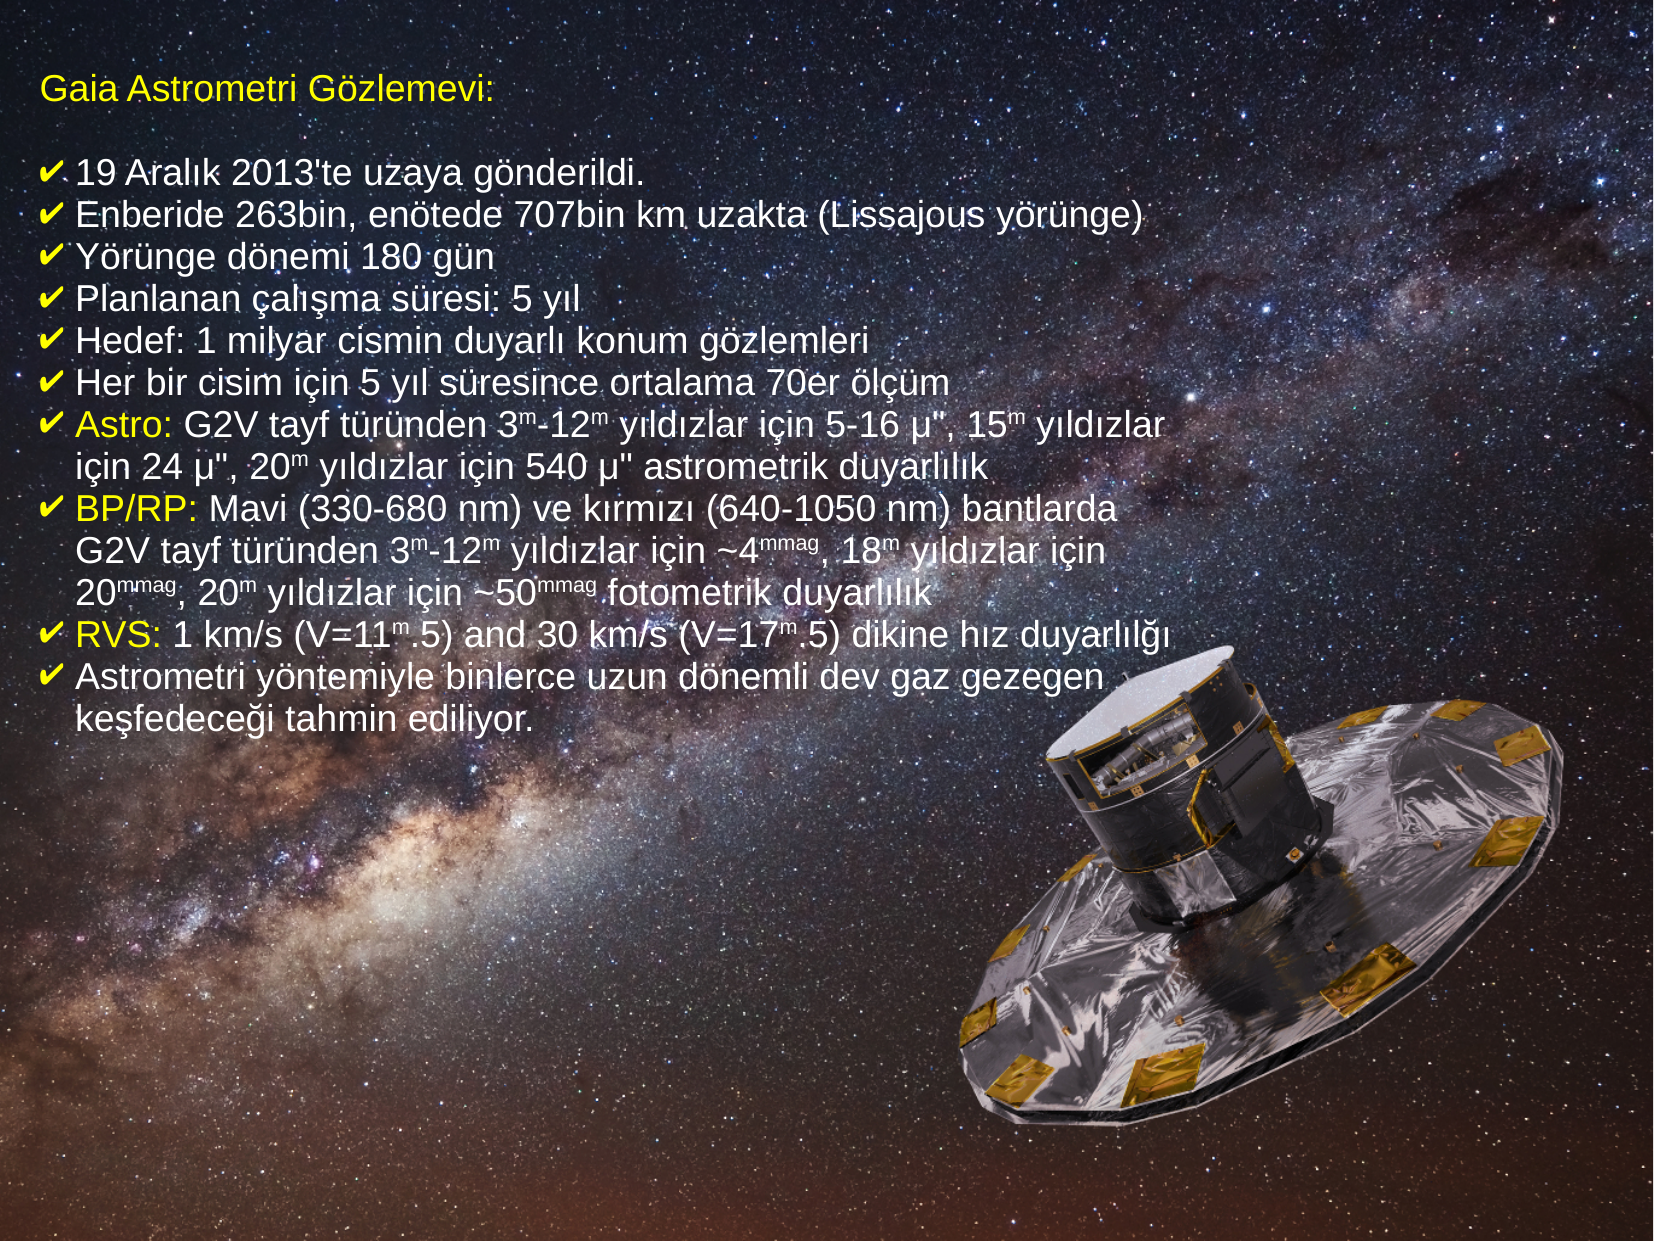

Gaia Astrometri Gözlemevi:
19 Aralık 2013'te uzaya gönderildi.
Enberide 263bin, enötede 707bin km uzakta (Lissajous yörünge)
Yörünge dönemi 180 gün
Planlanan çalışma süresi: 5 yıl
Hedef: 1 milyar cismin duyarlı konum gözlemleri
Her bir cisim için 5 yıl süresince ortalama 70er ölçüm
Astro: G2V tayf türünden 3m-12m yıldızlar için 5-16 μ", 15m yıldızlar için 24 μ", 20m yıldızlar için 540 μ" astrometrik duyarlılık
BP/RP: Mavi (330-680 nm) ve kırmızı (640-1050 nm) bantlarda G2V tayf türünden 3m-12m yıldızlar için ~4mmag, 18m yıldızlar için 20mmag, 20m yıldızlar için ~50mmag fotometrik duyarlılık
RVS: 1 km/s (V=11m.5) and 30 km/s (V=17m.5) dikine hız duyarlılğı
Astrometri yöntemiyle binlerce uzun dönemli dev gaz gezegen keşfedeceği tahmin ediliyor.